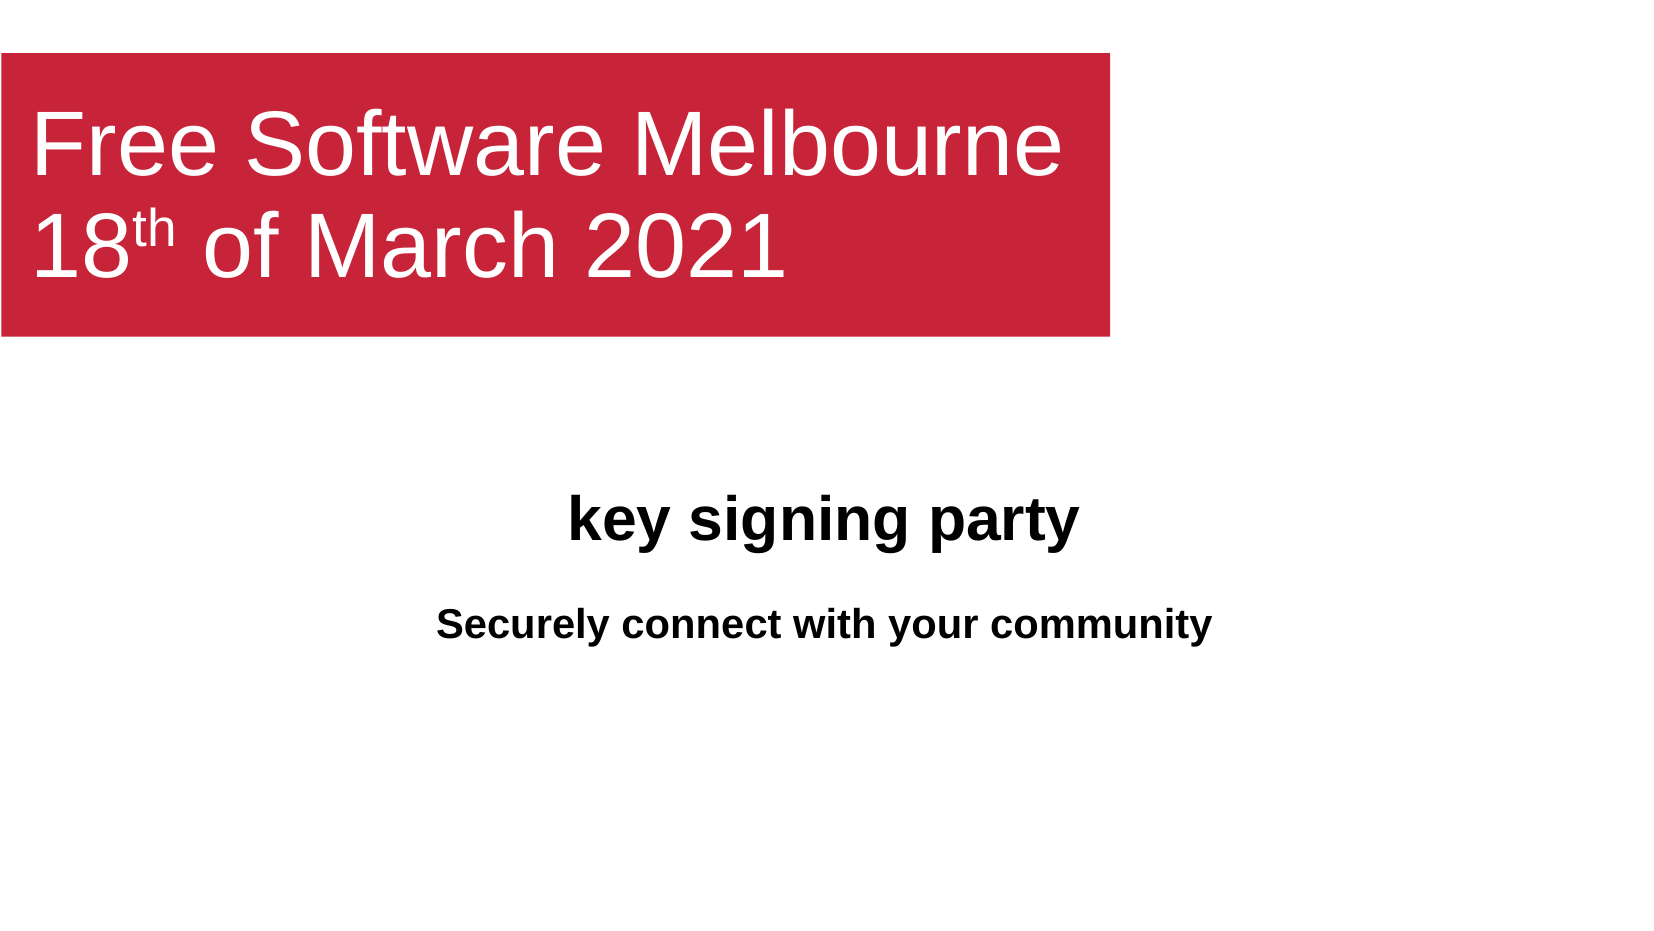

# Free Software Melbourne 18th of March 2021
key signing party
Securely connect with your community